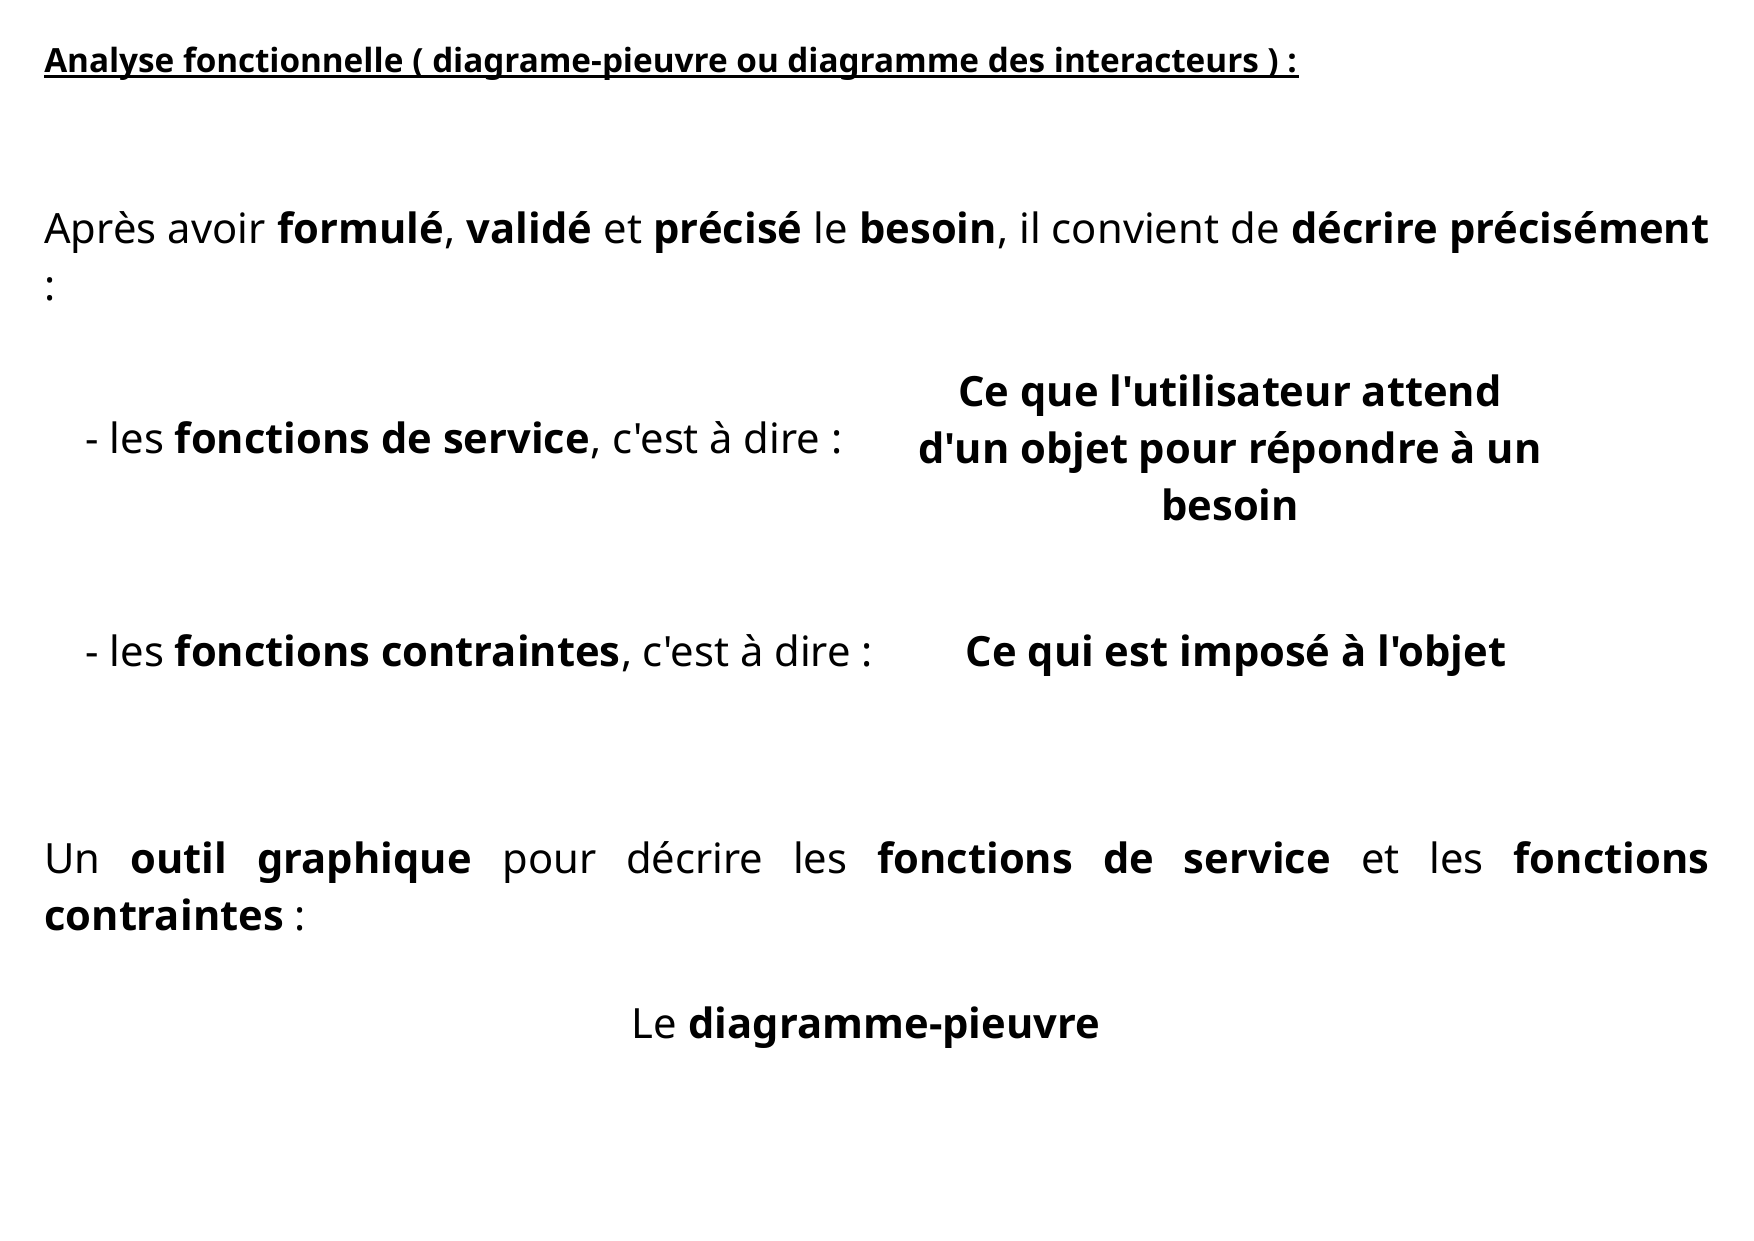

Analyse fonctionnelle ( diagrame-pieuvre ou diagramme des interacteurs ) :
Après avoir formulé, validé et précisé le besoin, il convient de décrire précisément :
Ce que l'utilisateur attend d'un objet pour répondre à un besoin
- les fonctions de service, c'est à dire :
Ce qui est imposé à l'objet
- les fonctions contraintes, c'est à dire :
Un outil graphique pour décrire les fonctions de service et les fonctions contraintes :
Le diagramme-pieuvre